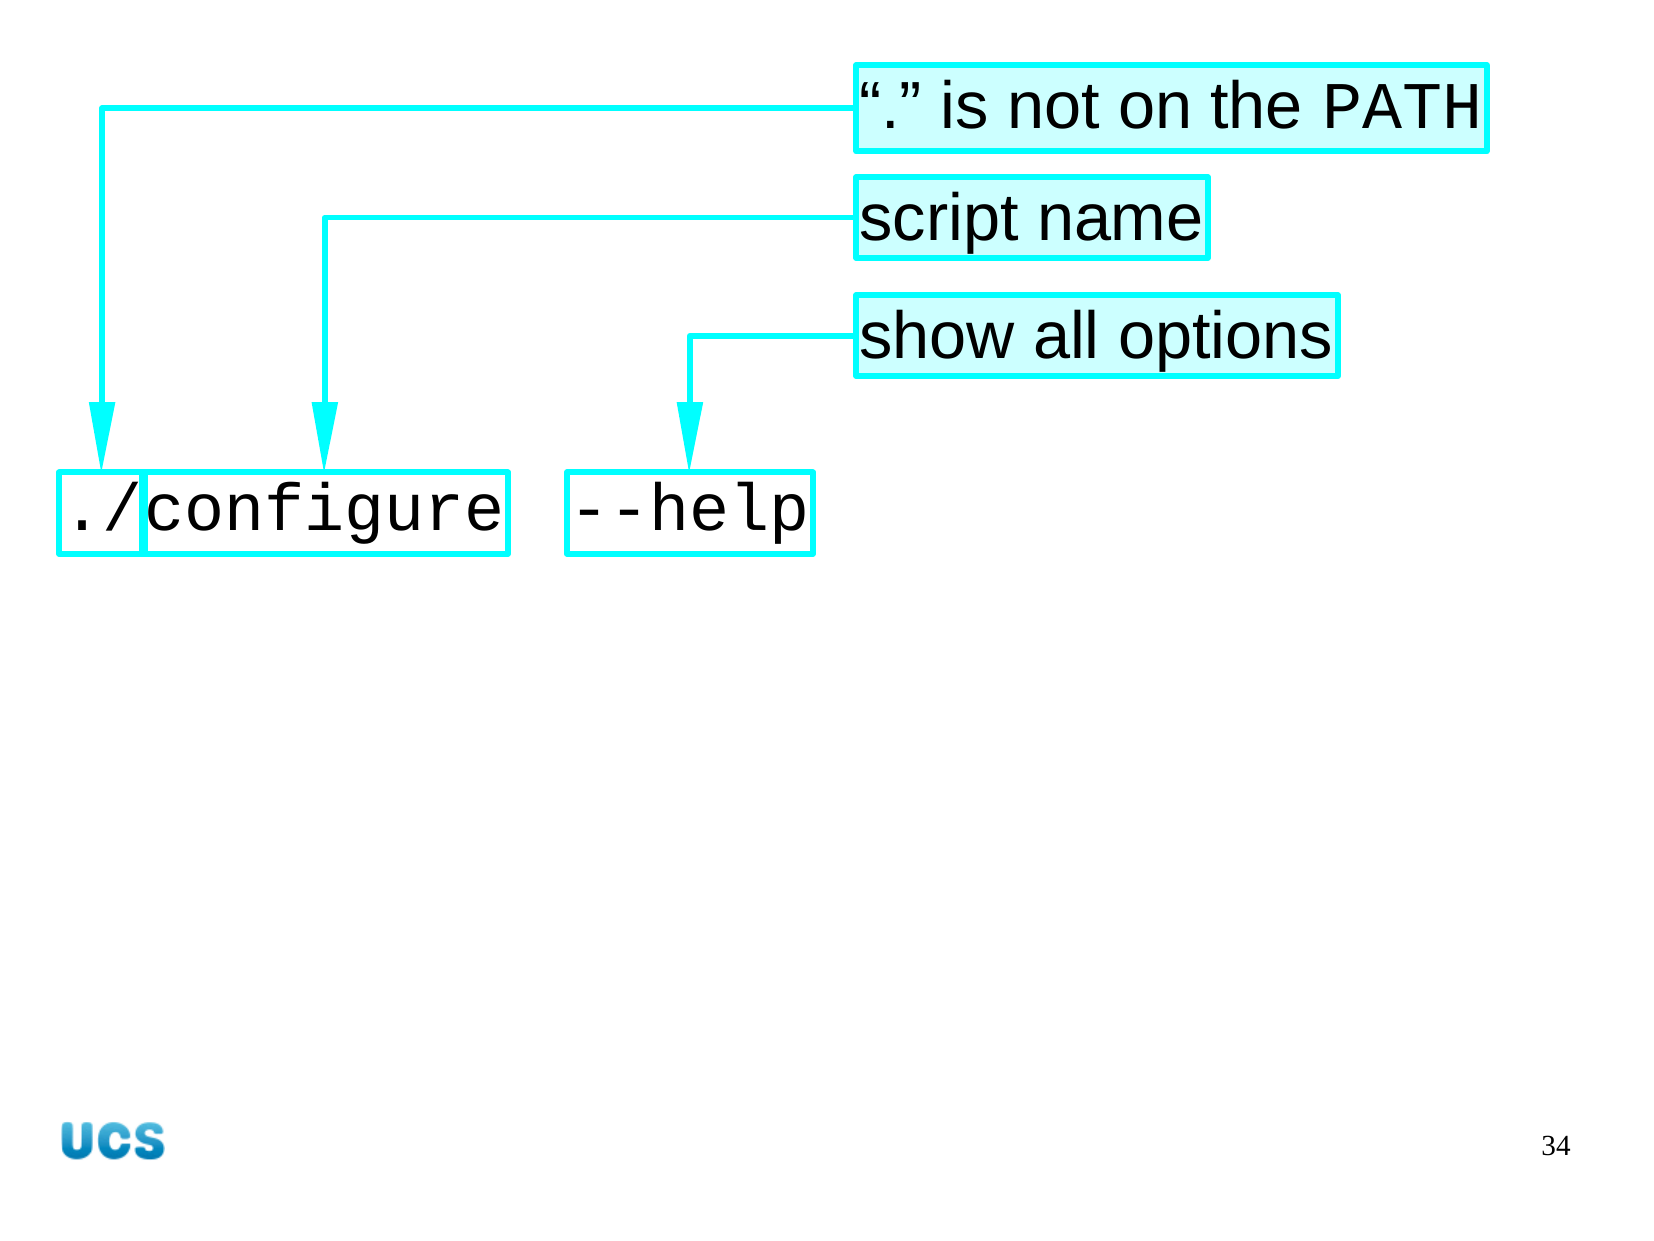

“.” is not on the PATH
script name
show all options
./
configure
--help
34